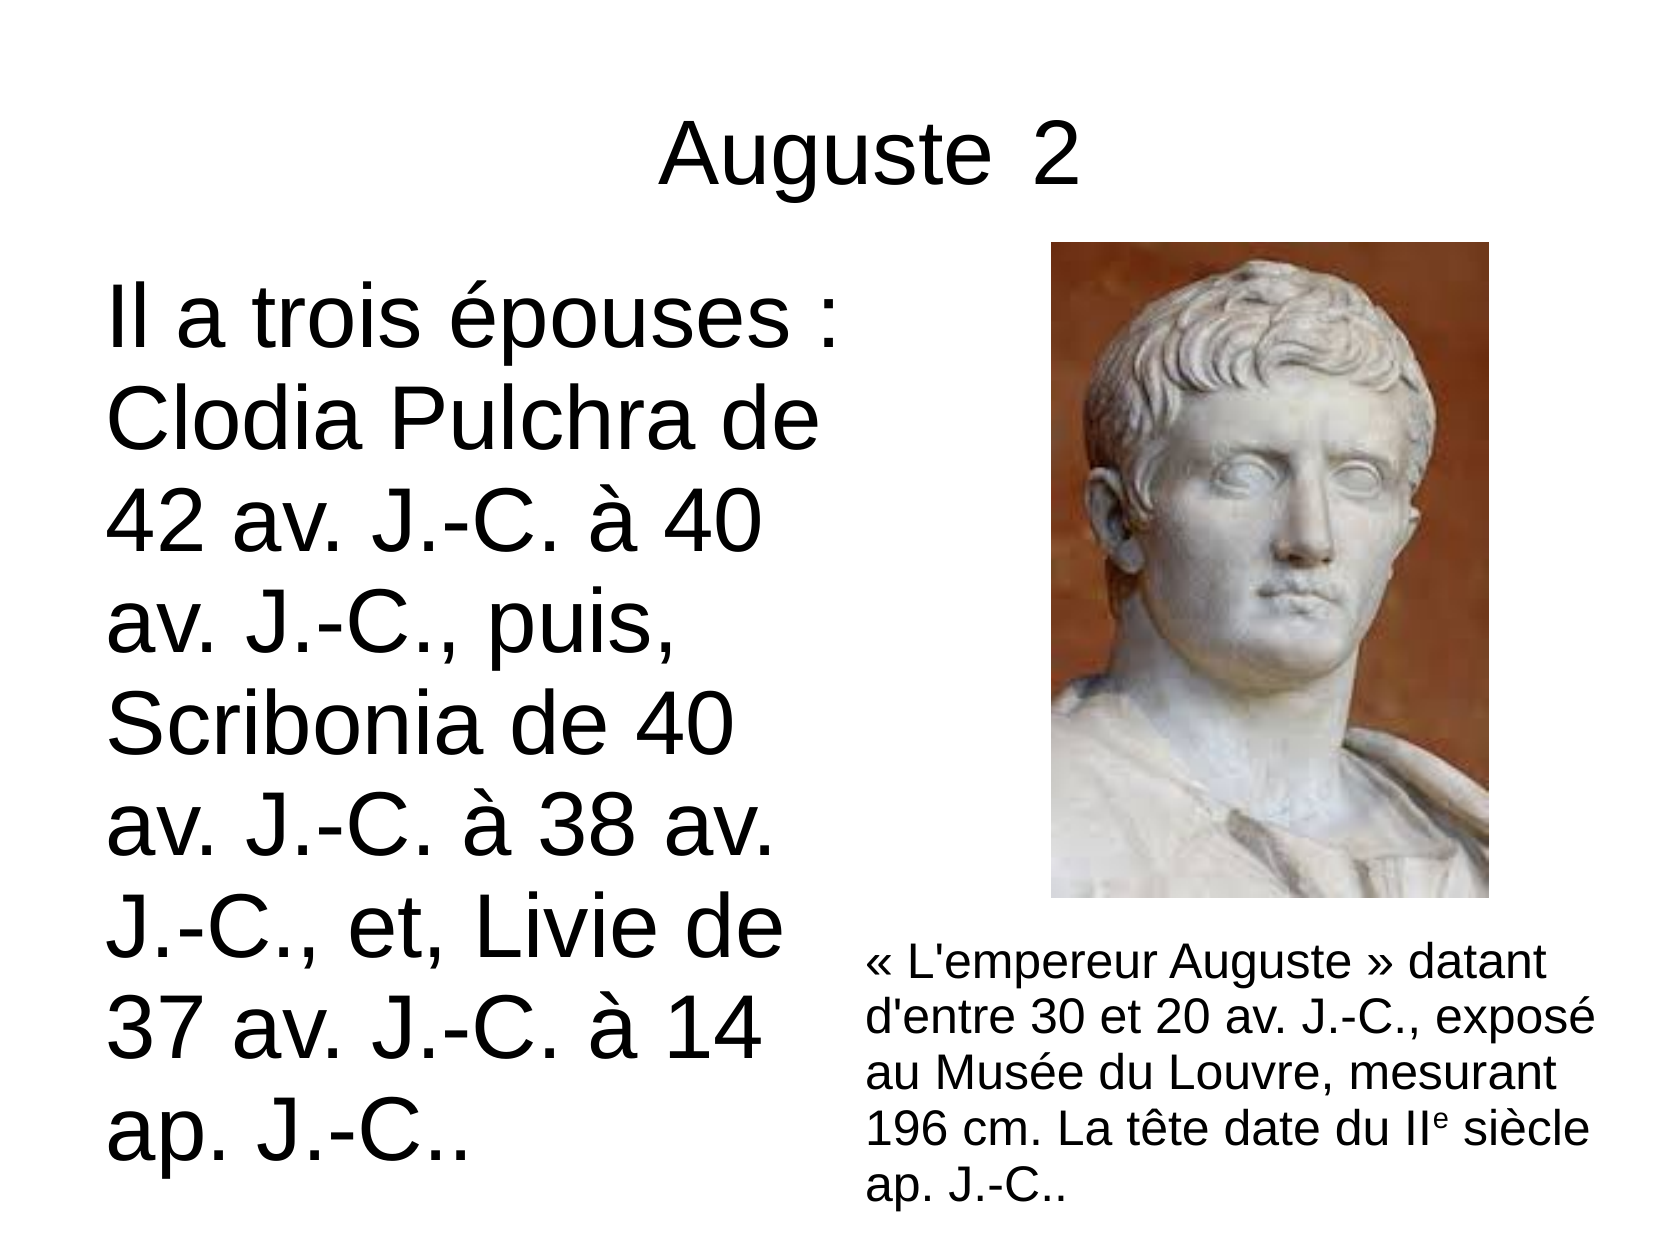

# Auguste
2
Il a trois épouses : Clodia Pulchra de 42 av. J.-C. à 40 av. J.-C., puis, Scribonia de 40 av. J.-C. à 38 av. J.-C., et, Livie de 37 av. J.-C. à 14 ap. J.-C..
« L'empereur Auguste » datant d'entre 30 et 20 av. J.-C., exposé au Musée du Louvre, mesurant 196 cm. La tête date du IIe siècle ap. J.-C..